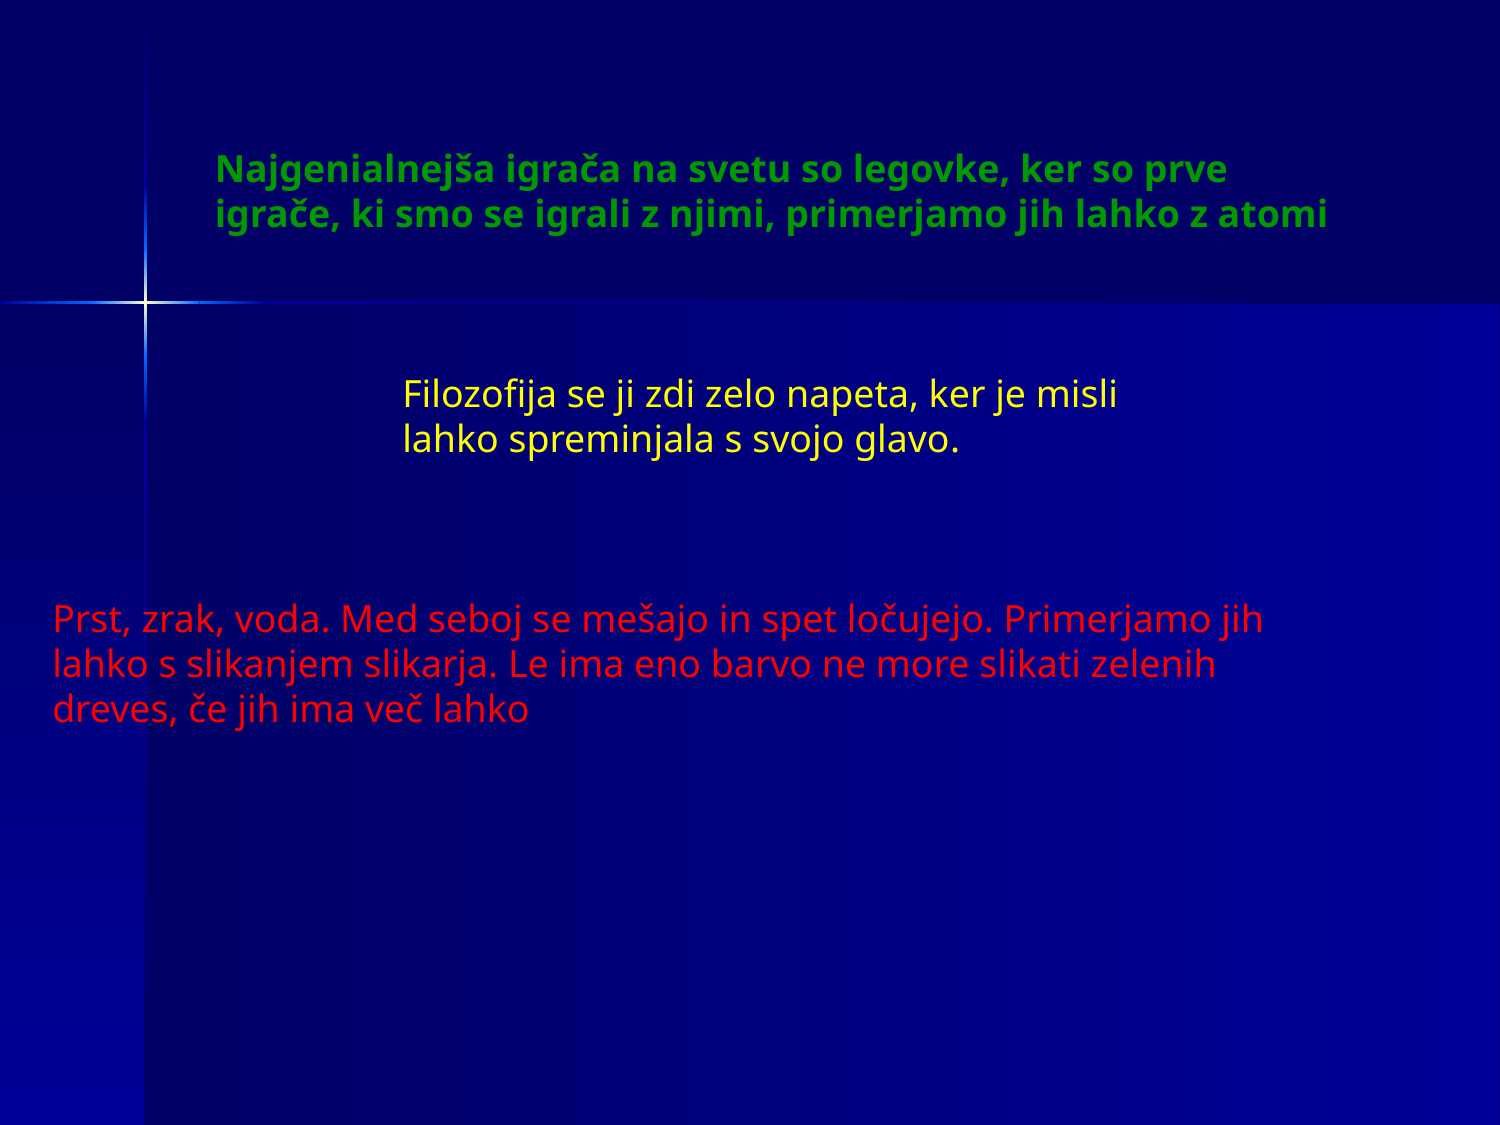

Najgenialnejša igrača na svetu so legovke, ker so prve igrače, ki smo se igrali z njimi, primerjamo jih lahko z atomi
Filozofija se ji zdi zelo napeta, ker je misli lahko spreminjala s svojo glavo.
Prst, zrak, voda. Med seboj se mešajo in spet ločujejo. Primerjamo jih lahko s slikanjem slikarja. Le ima eno barvo ne more slikati zelenih dreves, če jih ima več lahko